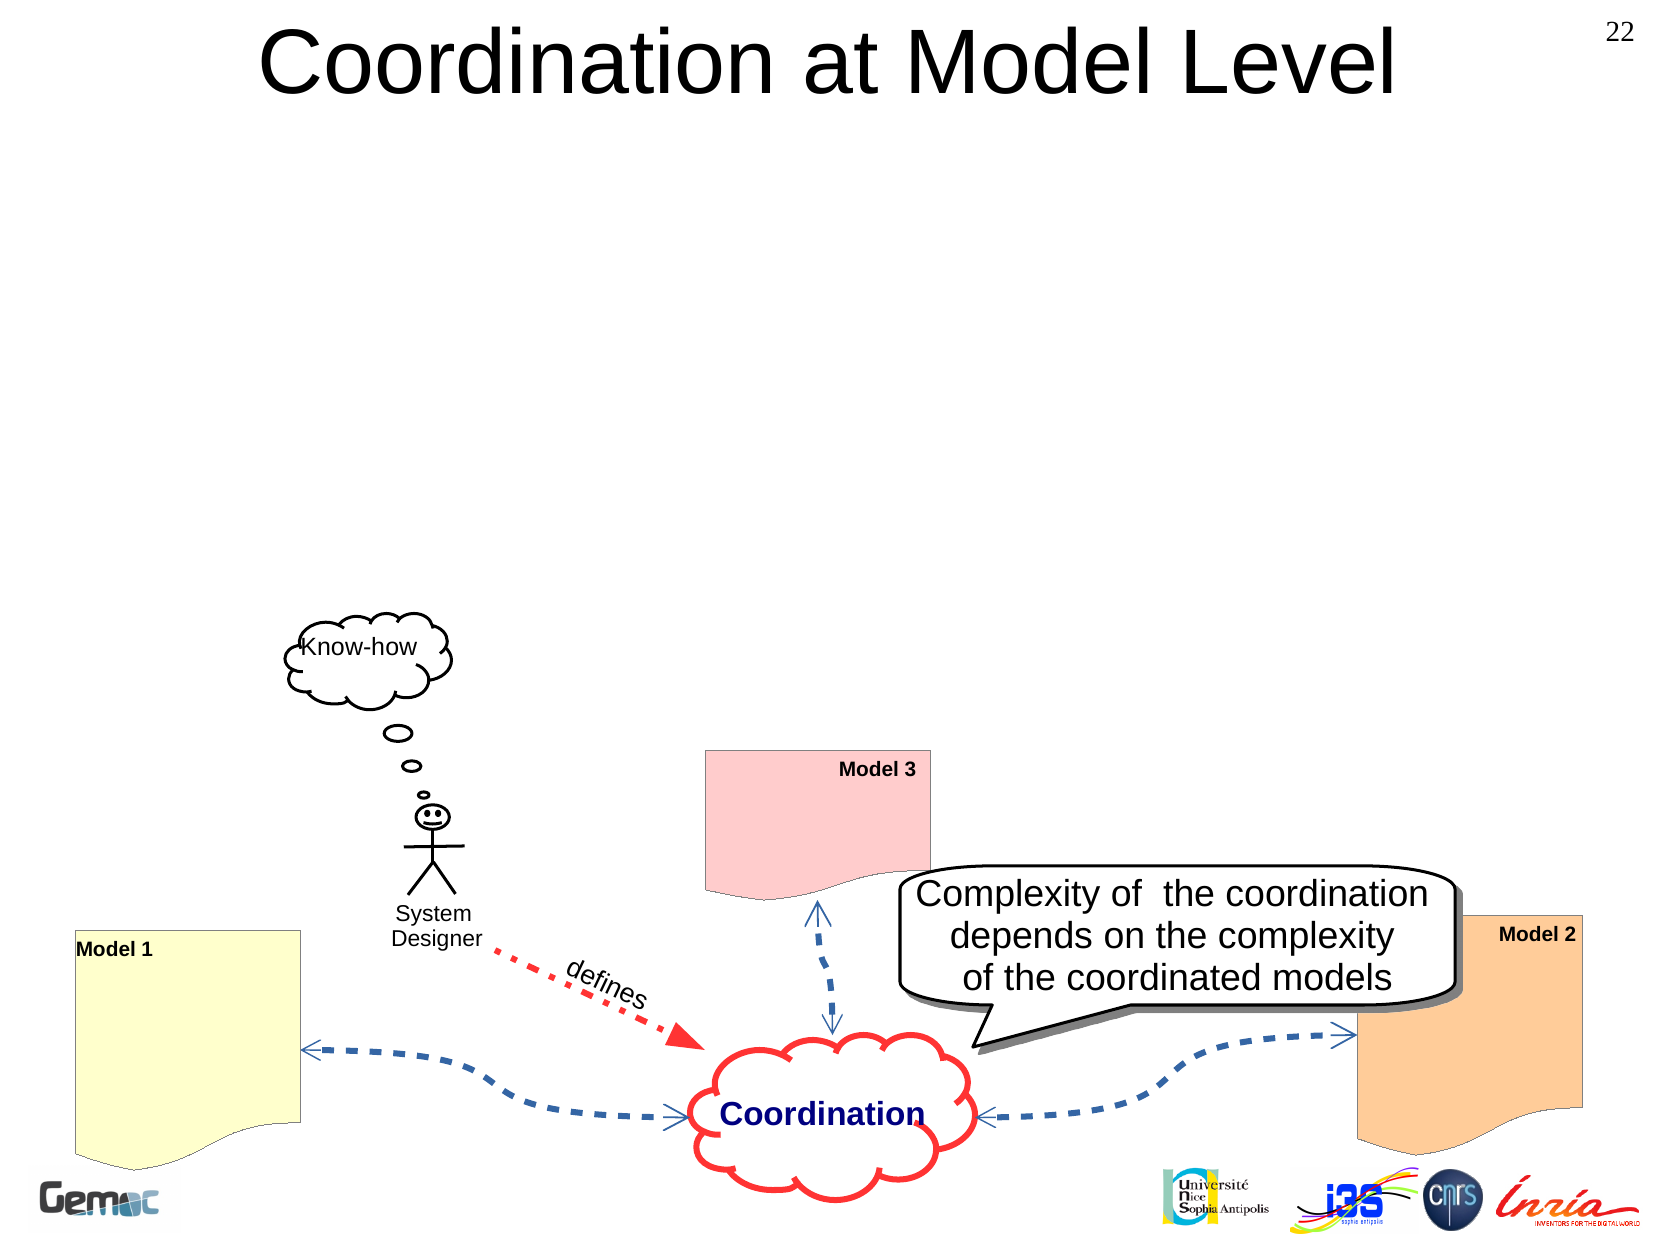

# Coordination at Model Level
22
Know-how
Model 3
System
Designer
Complexity of the coordination
depends on the complexity
of the coordinated models
Model 2
Model 1
defines
Coordination
Language 2
Language 2
Language 2
Language 2
Language 2
Language 2
 generates
 generates
 generates
 generates
 generates
 generates
Conforms to
Conforms to
Conforms to
Conforms to
Conforms to
Conforms to
System
Designer
System
Designer
System
Designer
System
Designer
System
Designer
System
Designer
defines
defines
defines
defines
defines
defines
Model 1
Model 2
Model 3
Model 1
Model 2
Model 3
Model 1
Model 2
Model 3
Model 1
Model 2
Model 3
Model 1
Model 2
Model 3
Model 1
Model 2
Model 3
 Coordination
/
Communication
 Coordination
/
Communication
 Coordination
/
Communication
 Coordination
/
Communication
 Coordination
/
Communication
 Coordination
/
Communication
Model A
Model B
Model B
Model A
Model B
Model B
Model A
Model B
Model B
Model A
Model B
Model B
Model A
Model B
Model B
Model A
Model B
Model B